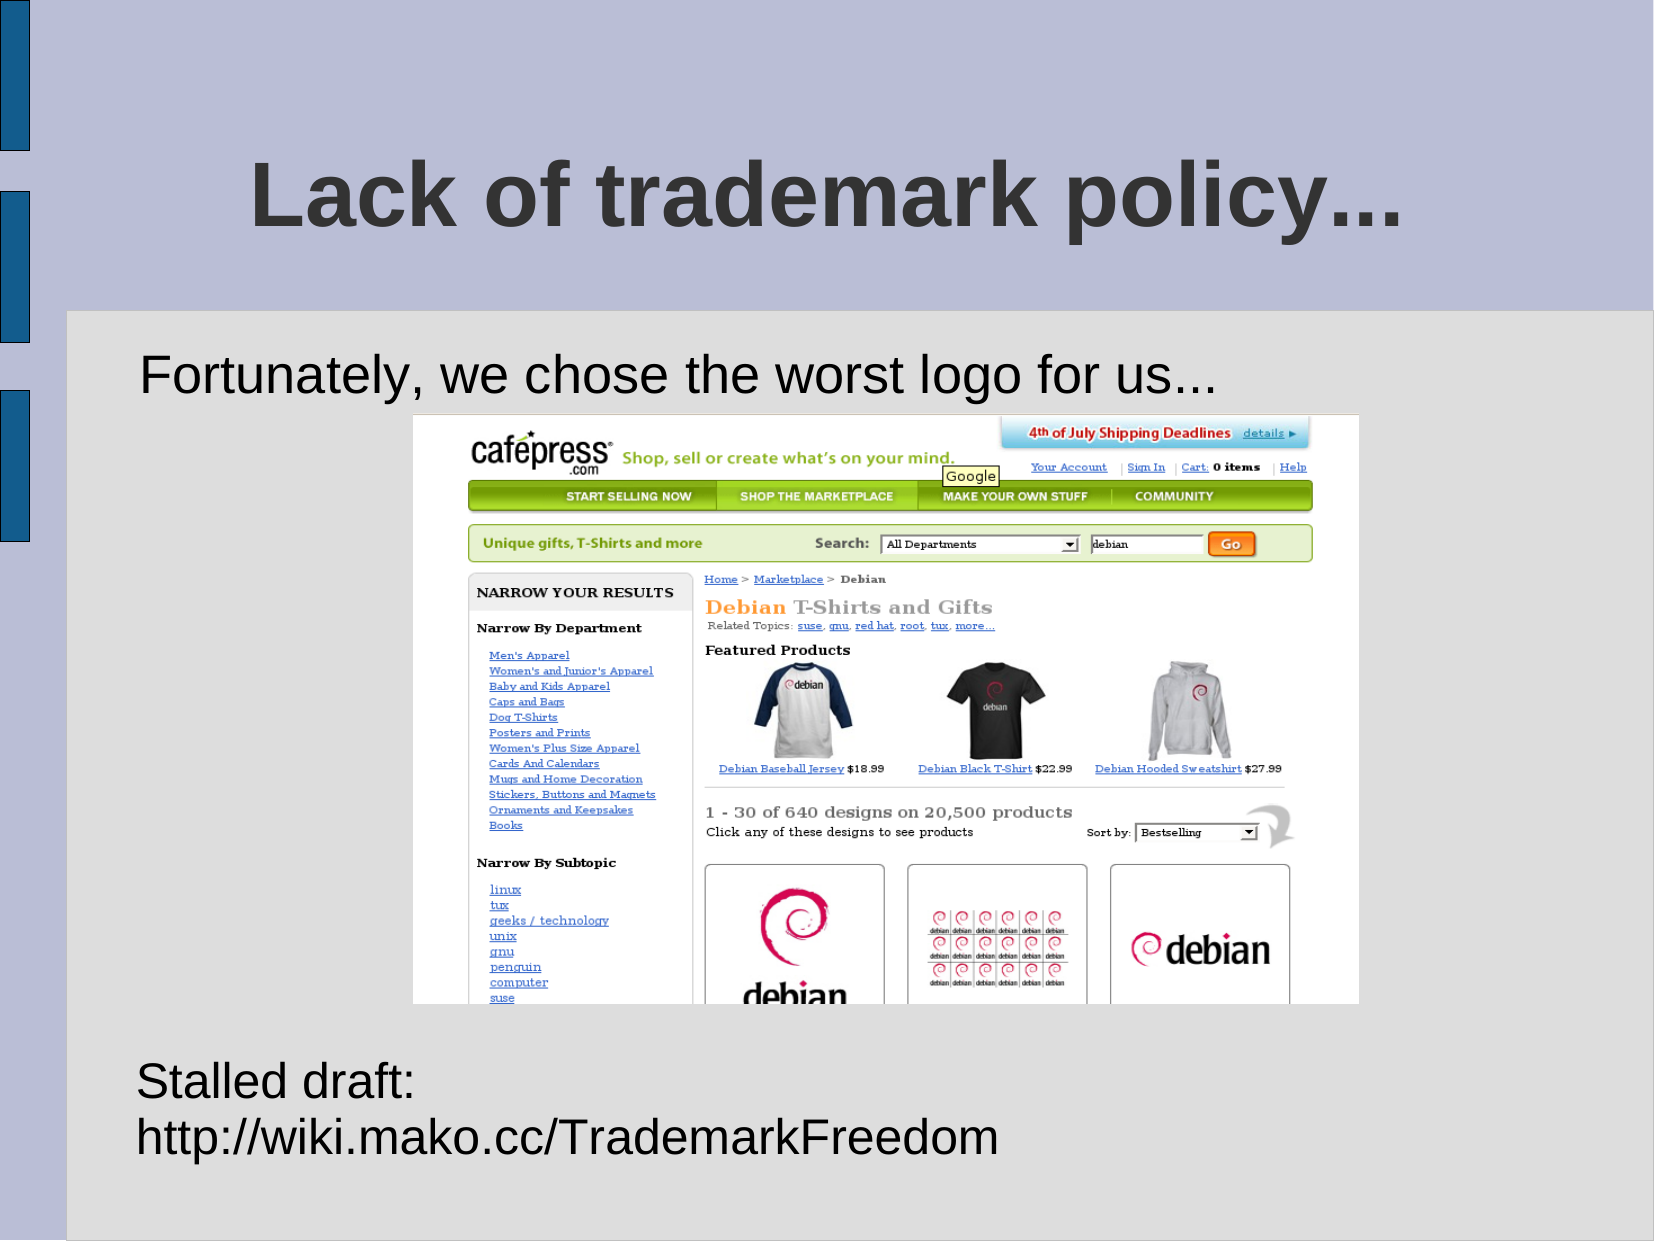

# Lack of trademark policy...
Fortunately, we chose the worst logo for us...
Stalled draft:
http://wiki.mako.cc/TrademarkFreedom